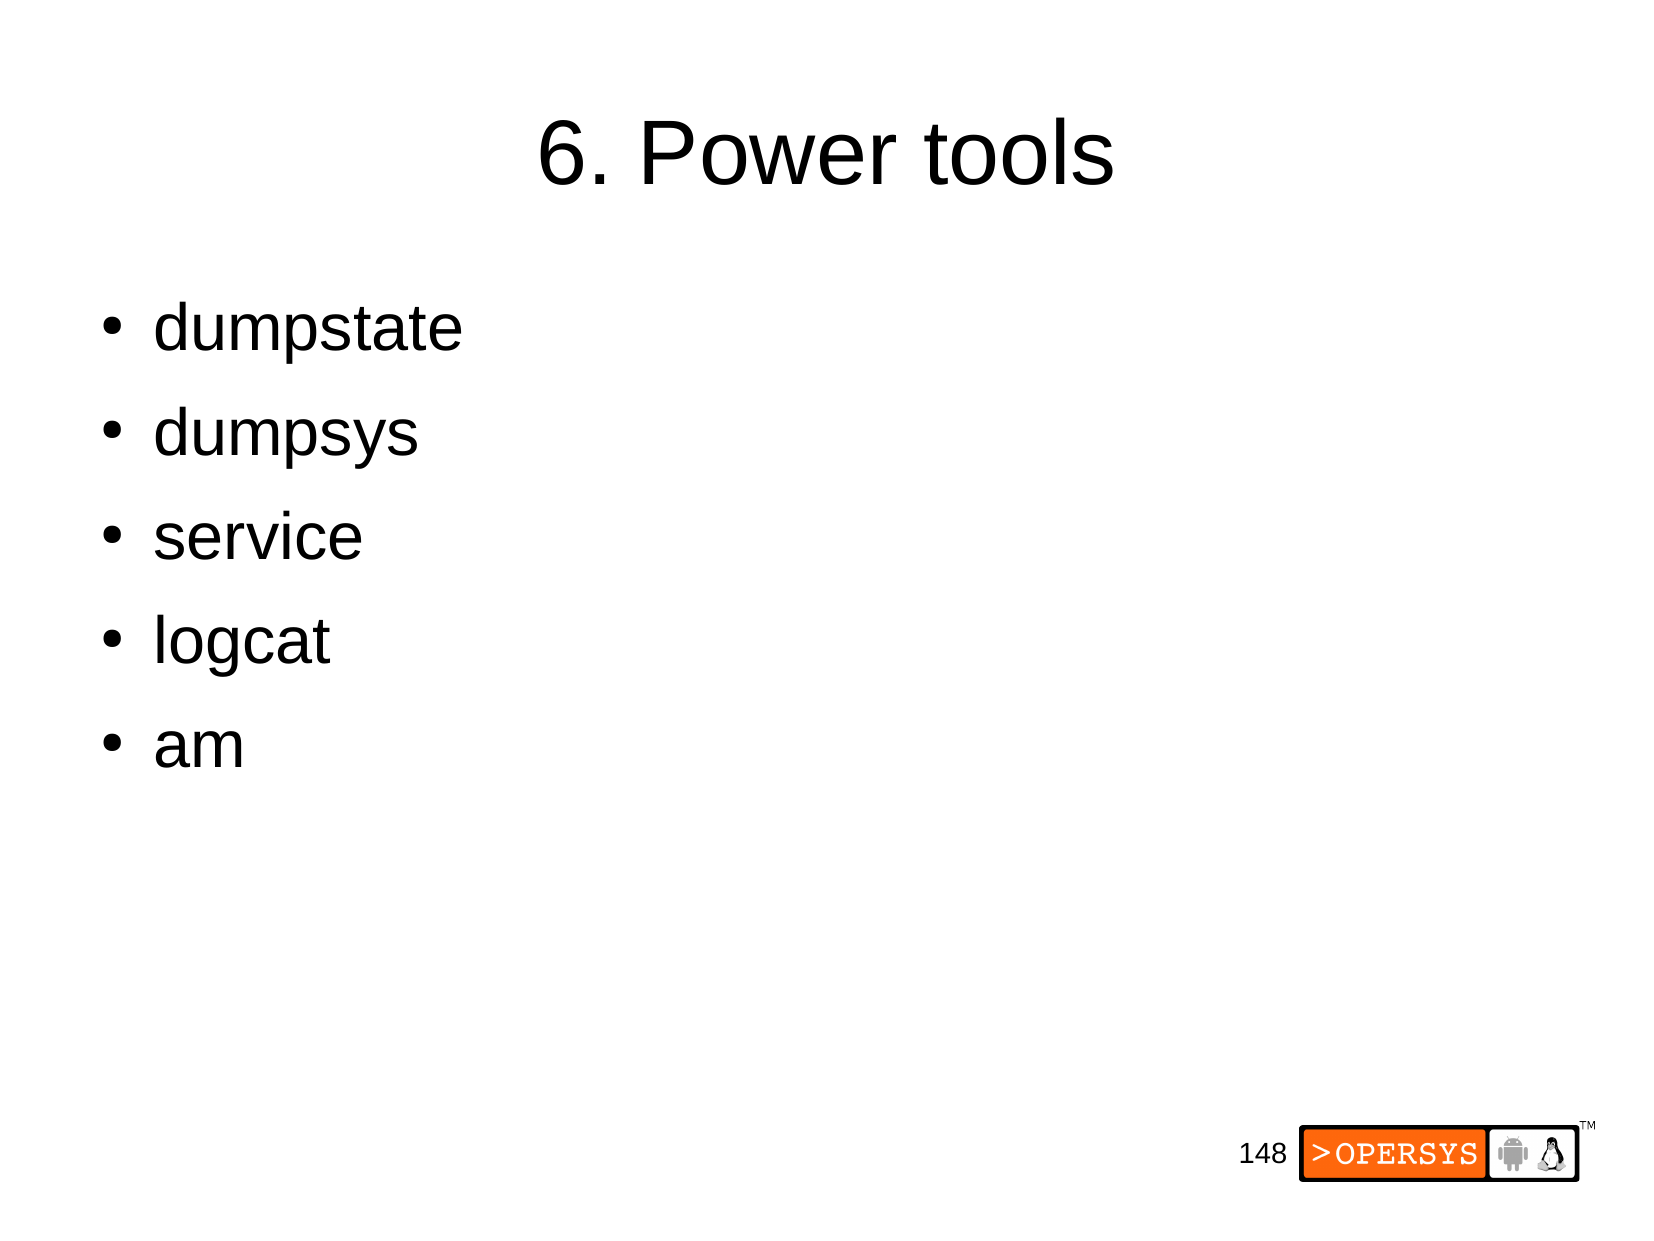

# 6. Power tools
dumpstate
dumpsys
service
logcat
am